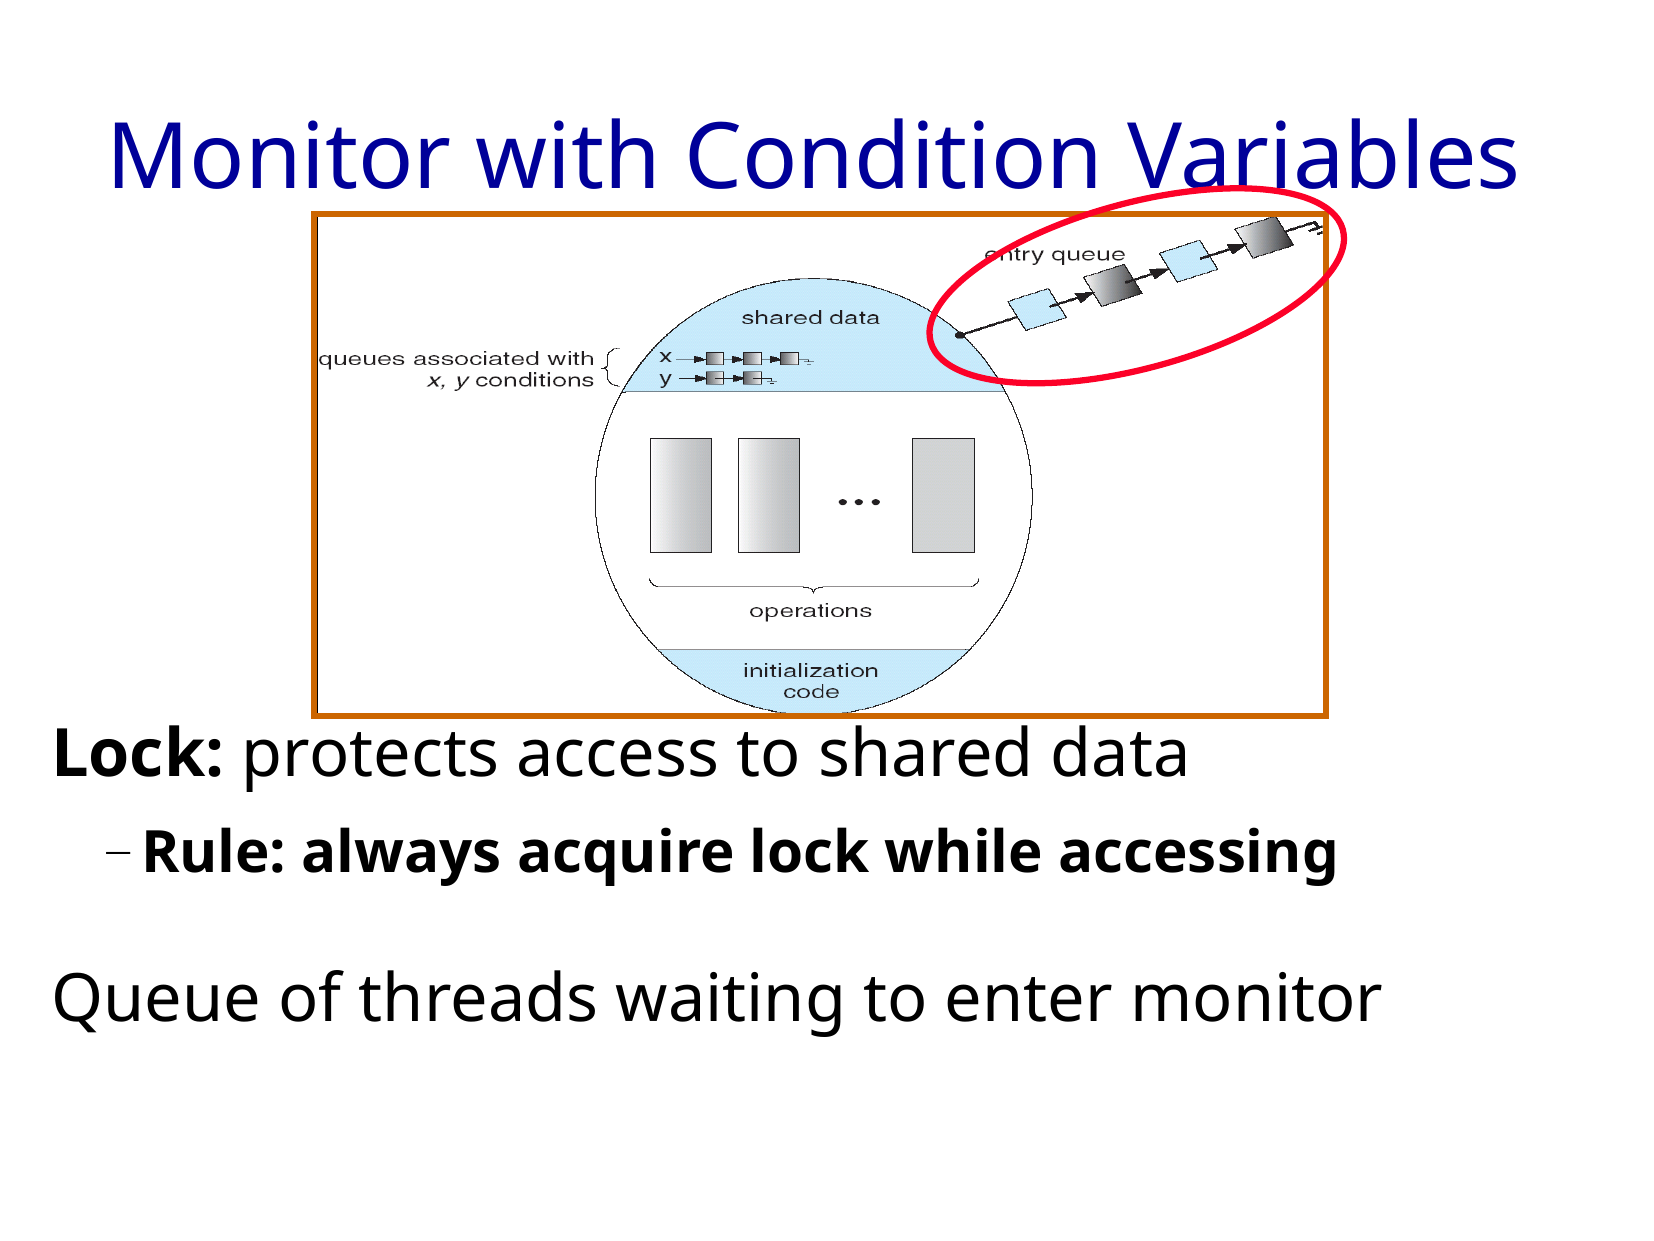

# Monitor with Condition Variables
Lock: protects access to shared data
Rule: always acquire lock while accessing
Queue of threads waiting to enter monitor